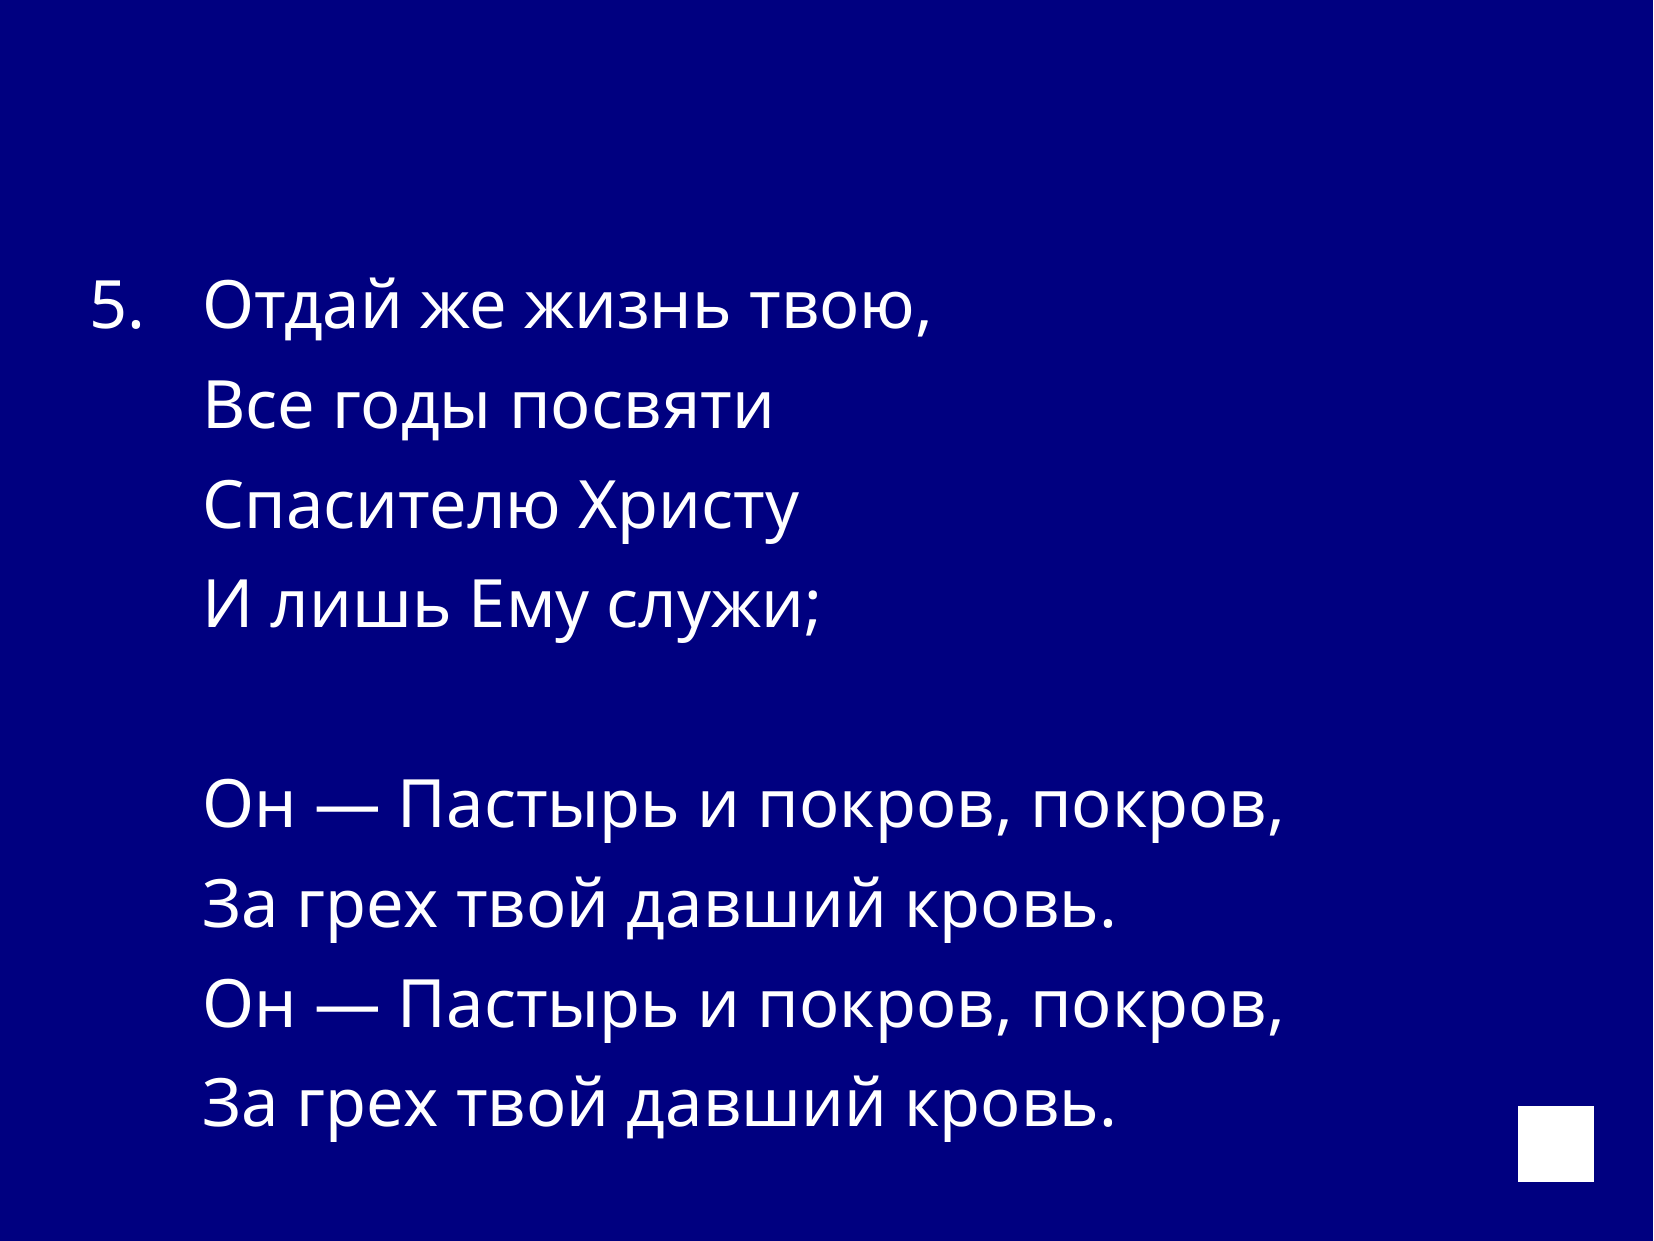

5.	Отдай же жизнь твою,
	Все годы посвяти
	Спасителю Христу
	И лишь Ему служи;
	Он — Пастырь и покров, покров,
	За грех твой давший кровь.
	Он — Пастырь и покров, покров,
	За грех твой давший кровь.